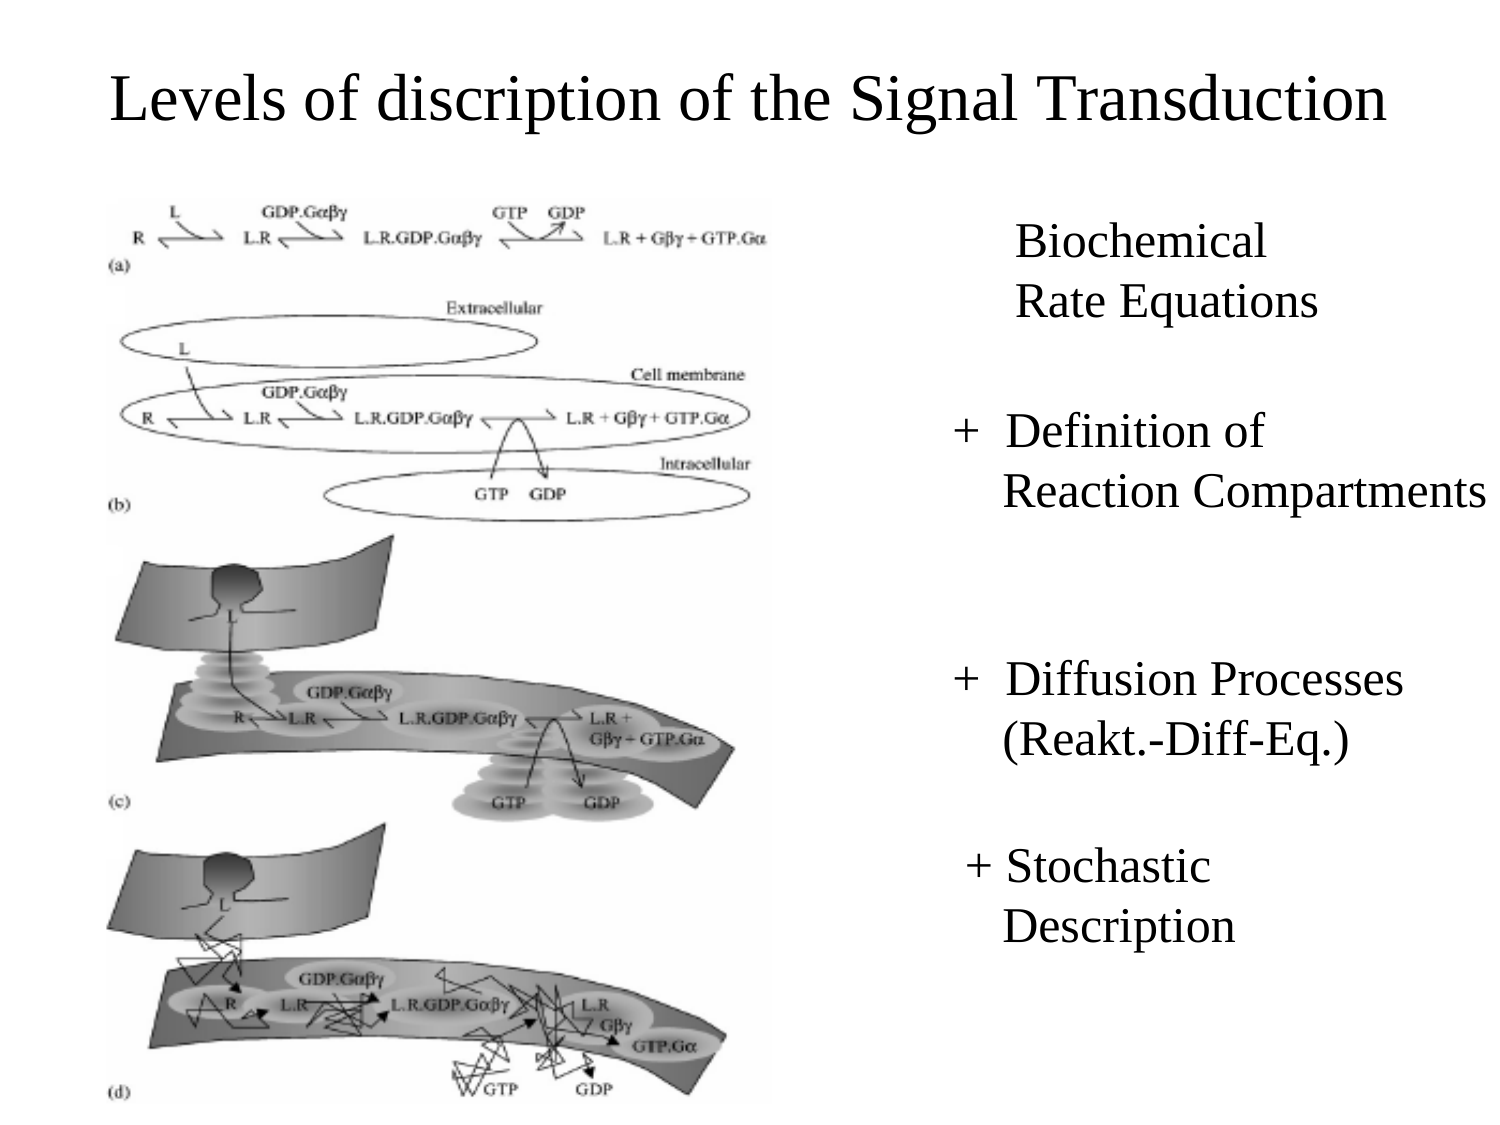

# Levels of discription of the Signal Transduction
Biochemical
Rate Equations
+ Definition of
 Reaction Compartments
+ Diffusion Processes
 (Reakt.-Diff-Eq.)
+ Stochastic
 Description